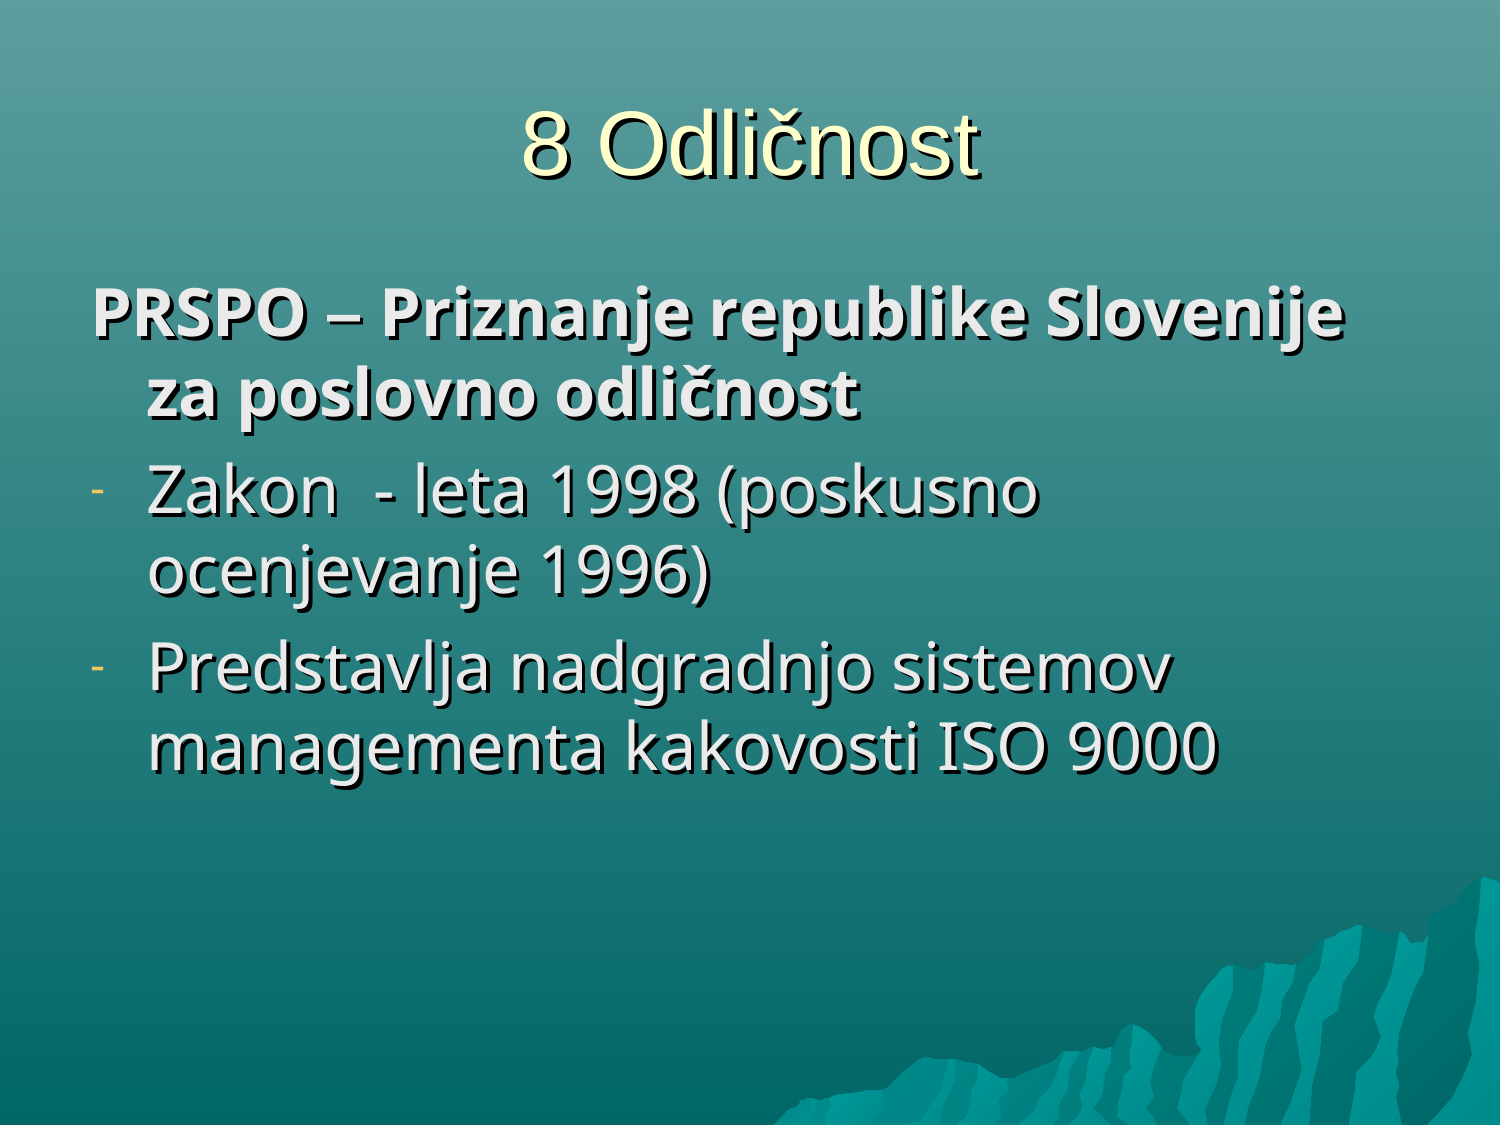

# 8 Odličnost
PRSPO – Priznanje republike Slovenije za poslovno odličnost
Zakon - leta 1998 (poskusno ocenjevanje 1996)
Predstavlja nadgradnjo sistemov managementa kakovosti ISO 9000